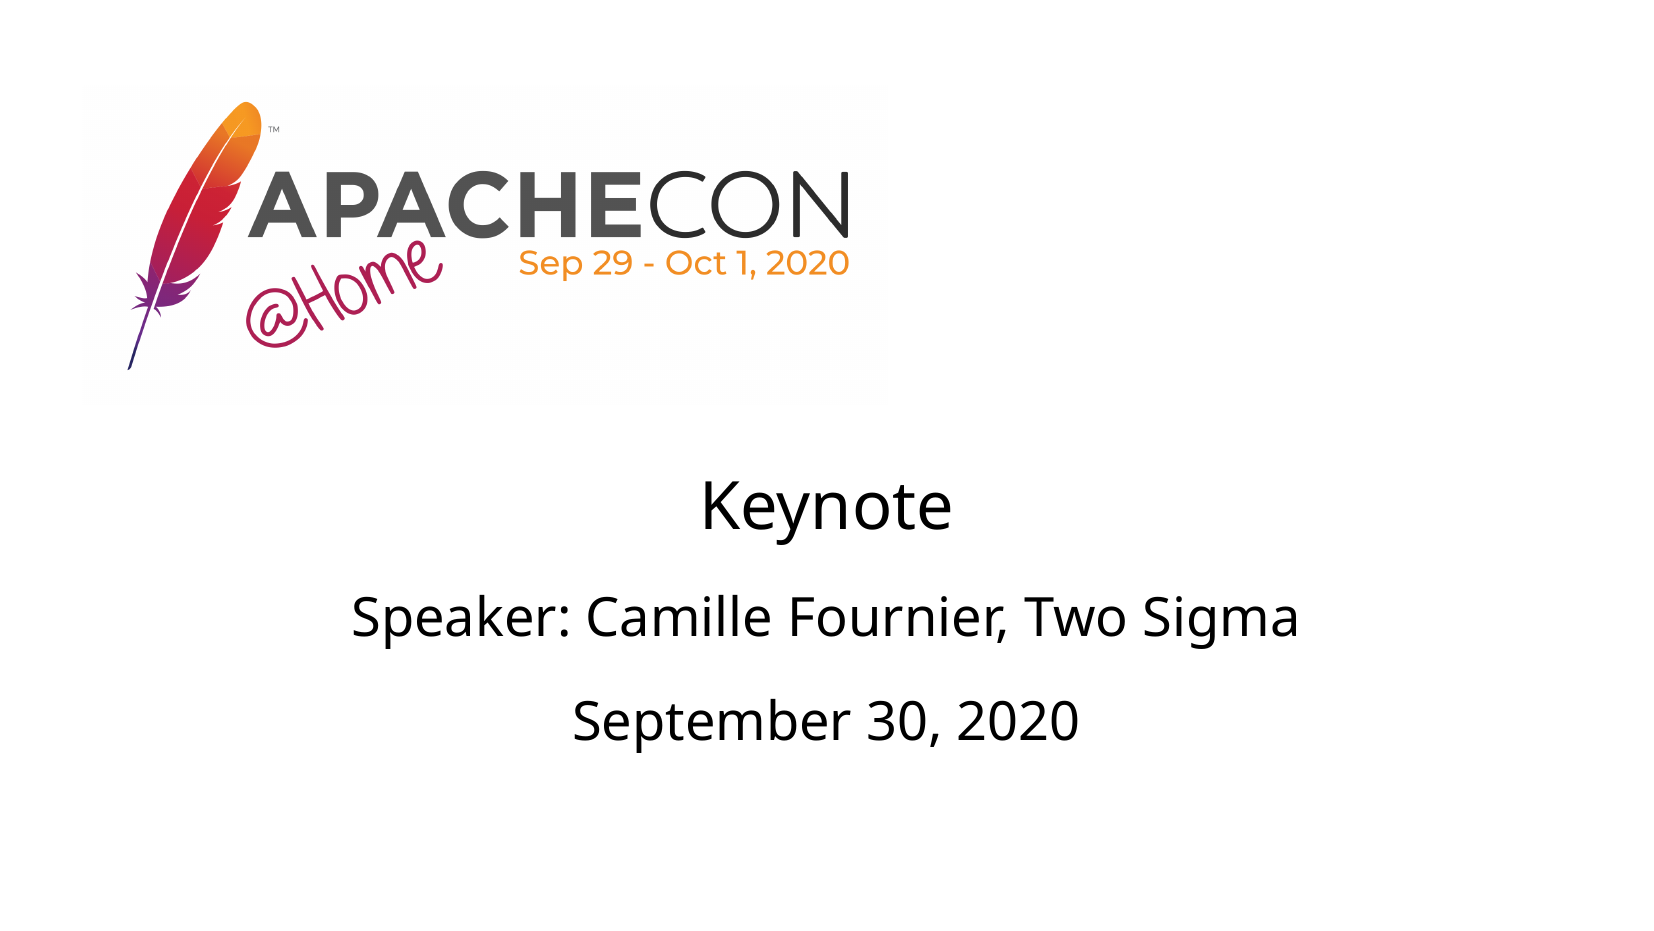

# Keynote
Speaker: Camille Fournier, Two Sigma
September 30, 2020